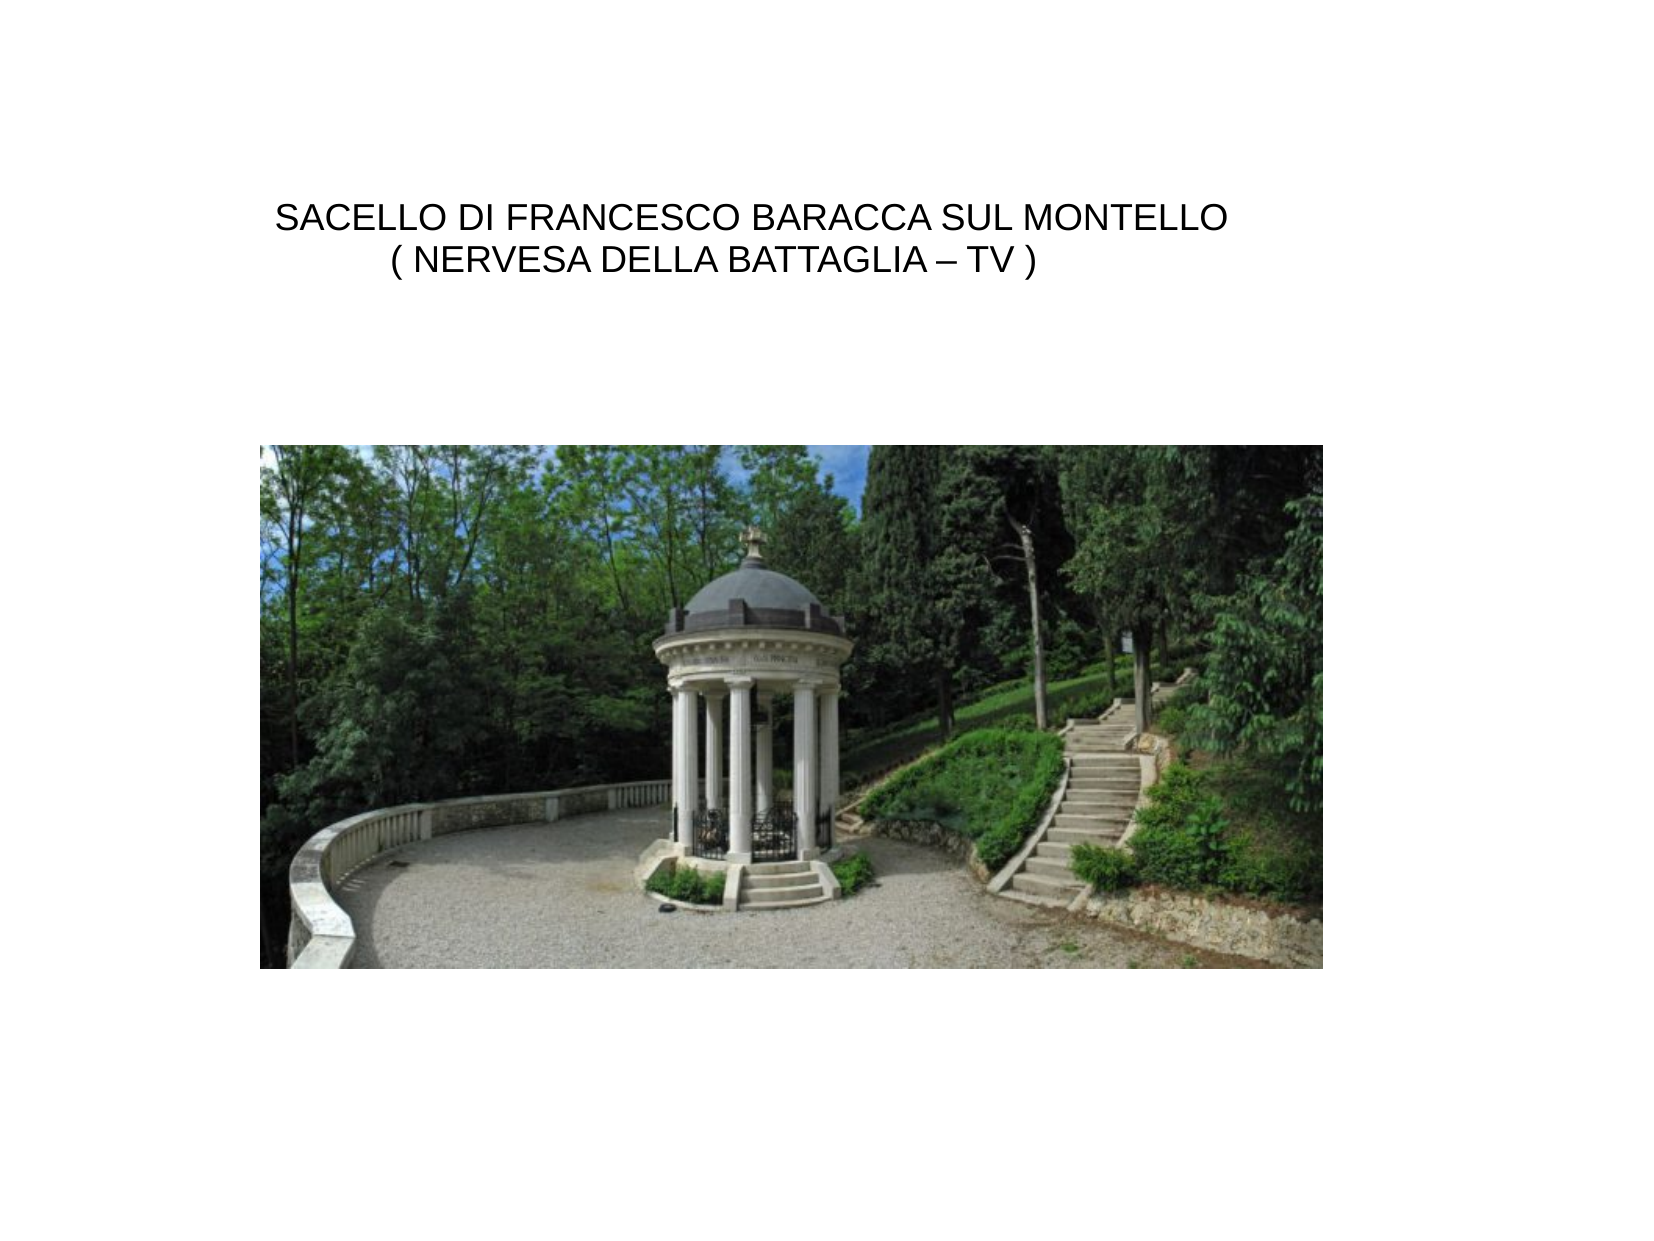

SACELLO DI FRANCESCO BARACCA SUL MONTELLO
 ( NERVESA DELLA BATTAGLIA – TV )